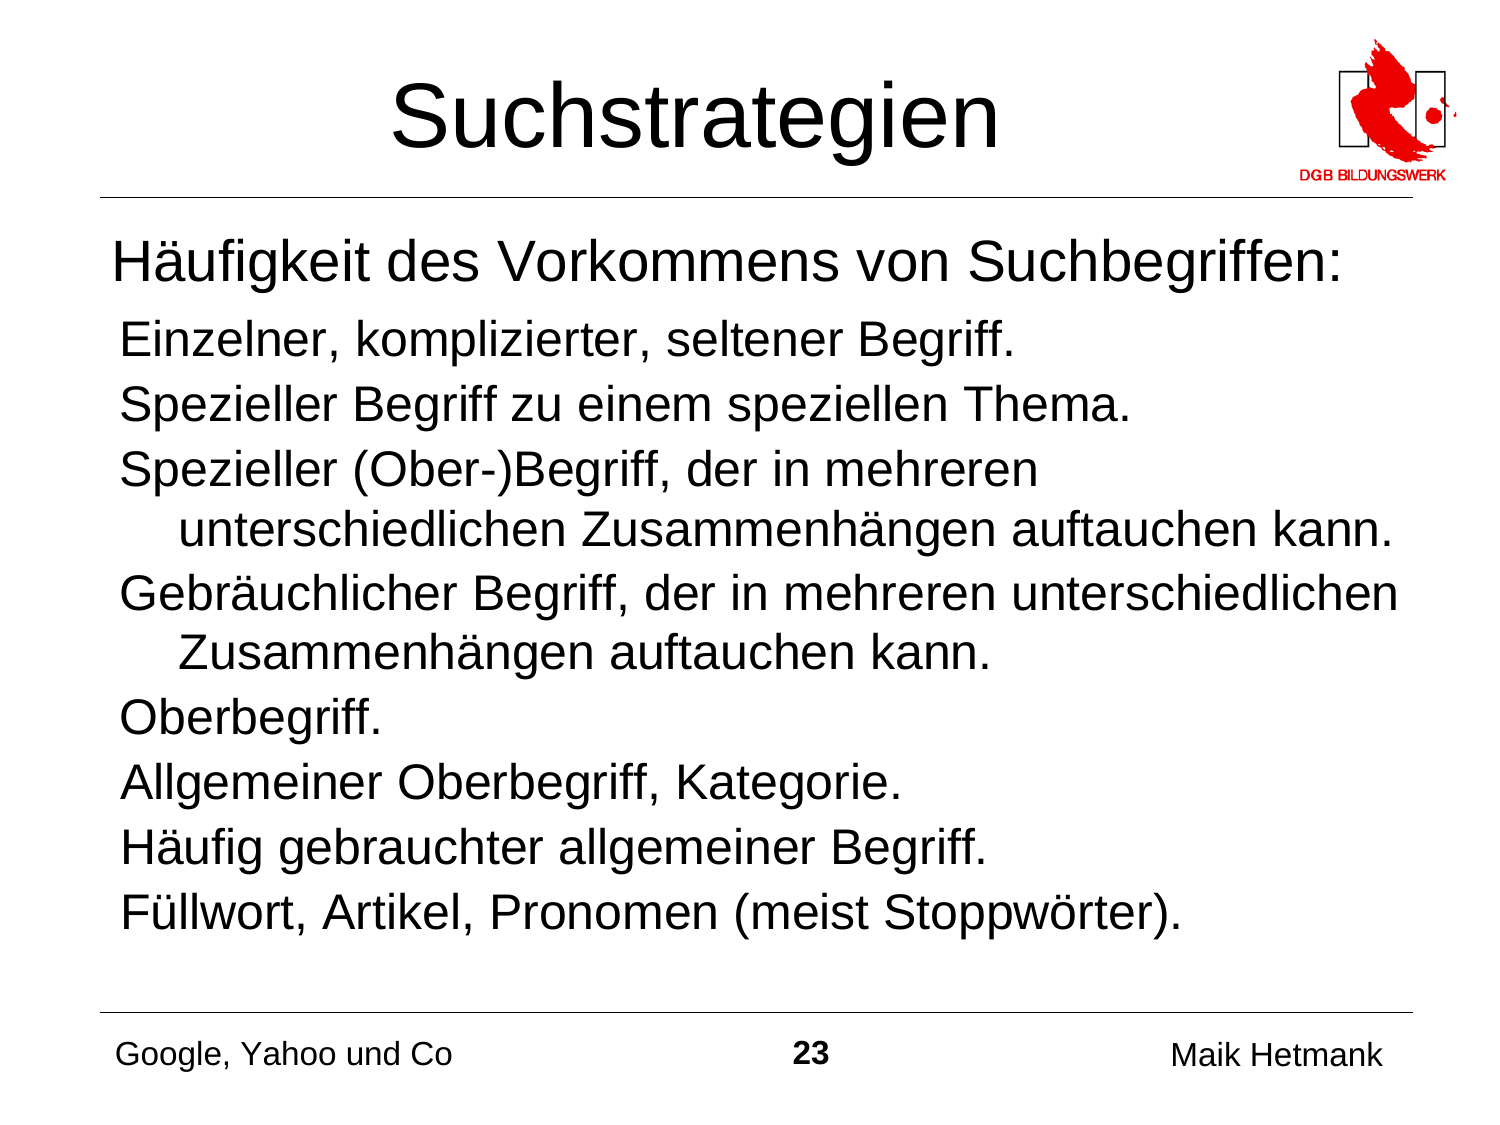

# Suchstrategien
Häufigkeit des Vorkommens von Suchbegriffen:
Einzelner, komplizierter, seltener Begriff.
Spezieller Begriff zu einem speziellen Thema.
Spezieller (Ober-)Begriff, der in mehreren unterschiedlichen Zusammenhängen auftauchen kann.
Gebräuchlicher Begriff, der in mehreren unterschiedlichen Zusammenhängen auftauchen kann.
Oberbegriff.
Allgemeiner Oberbegriff, Kategorie.
Häufig gebrauchter allgemeiner Begriff.
Füllwort, Artikel, Pronomen (meist Stoppwörter).